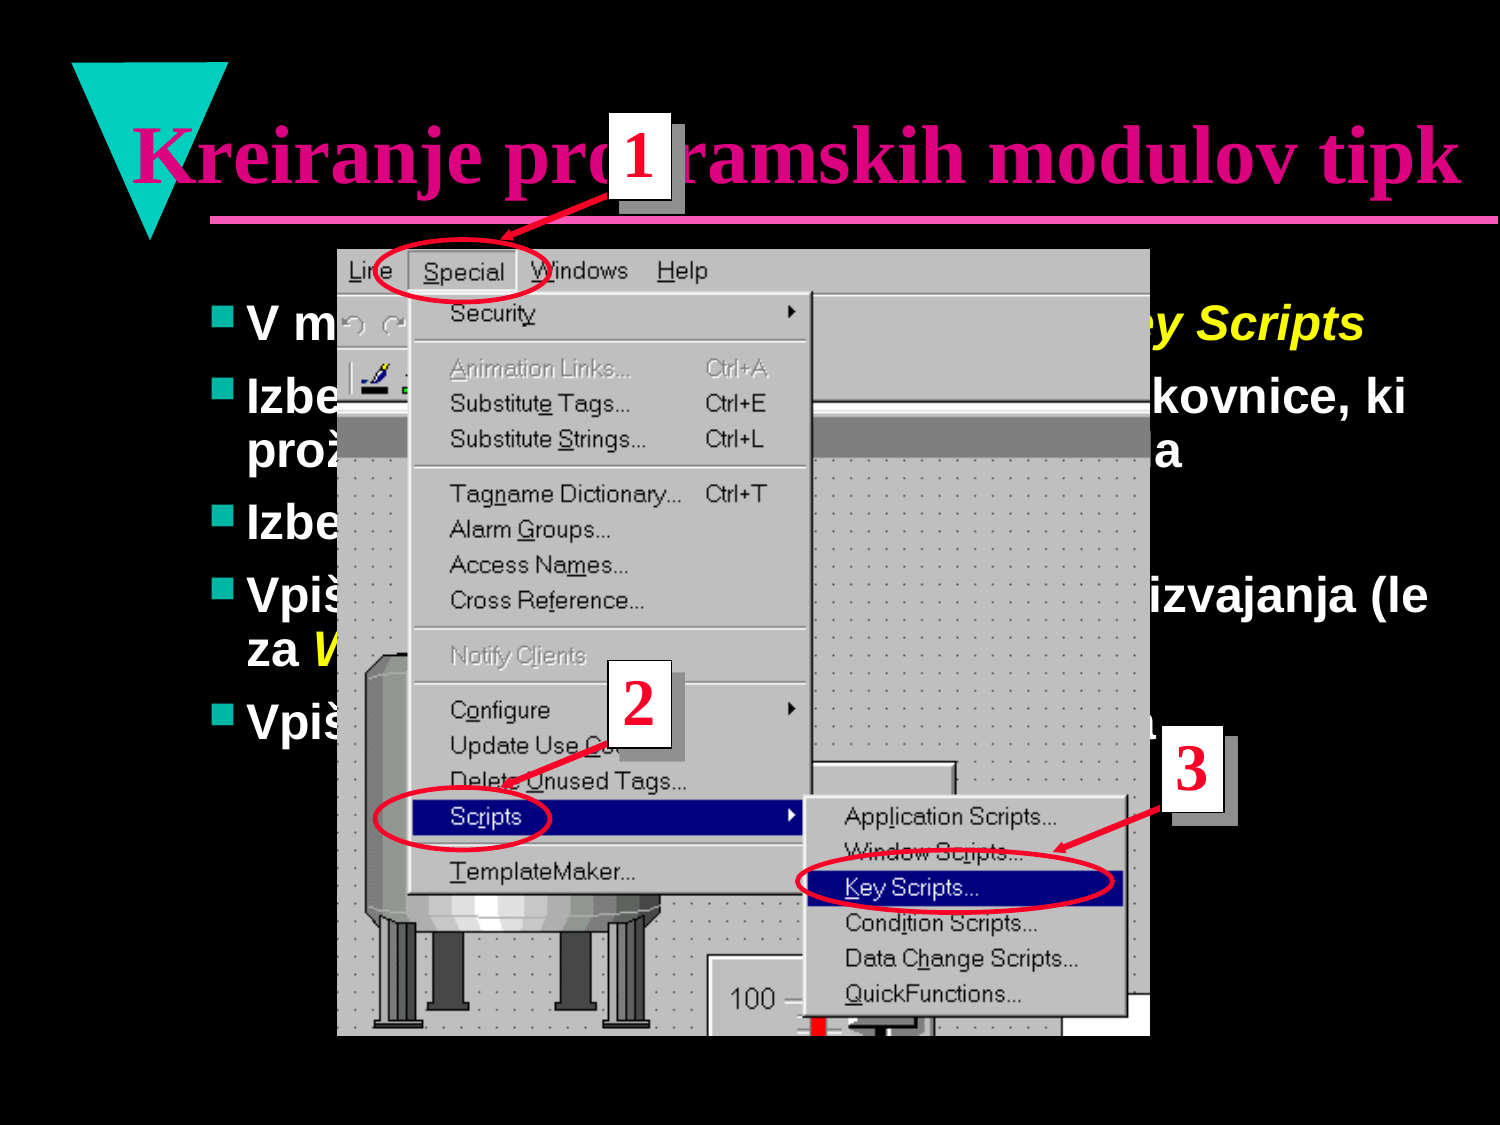

# Kreiranje programskih modulov tipk
1
V meniju izberemo: Special/Scripts/Key Scripts
Izberemo tipko ali kombinacijo tipk tipkovnice, ki prožijo izvajanje programskega modula
Izberemo tip
Vpišemo časovni interval ponavljanja izvajanja (le za While Down tip)
Vpišemo ukaze programskega modula
2
3
RVP2
Kreiranje programskih modulov
17